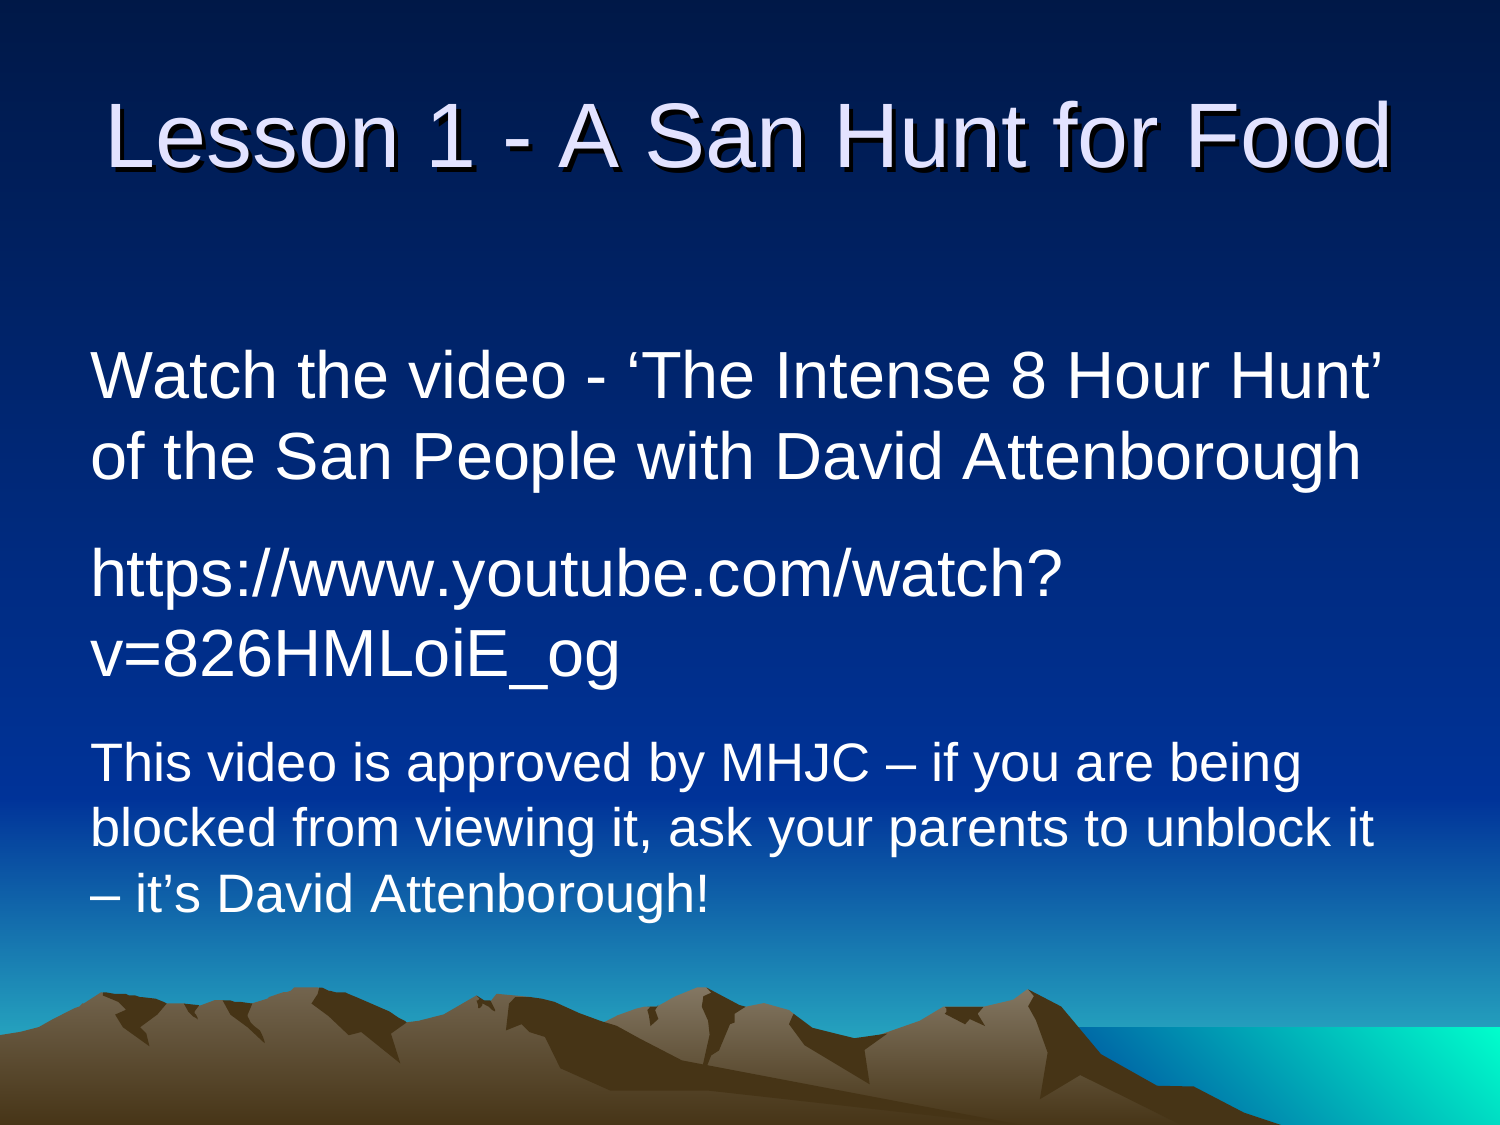

# Lesson 1 - A San Hunt for Food
Watch the video - ‘The Intense 8 Hour Hunt’ of the San People with David Attenborough
https://www.youtube.com/watch?v=826HMLoiE_og
This video is approved by MHJC – if you are being blocked from viewing it, ask your parents to unblock it – it’s David Attenborough!